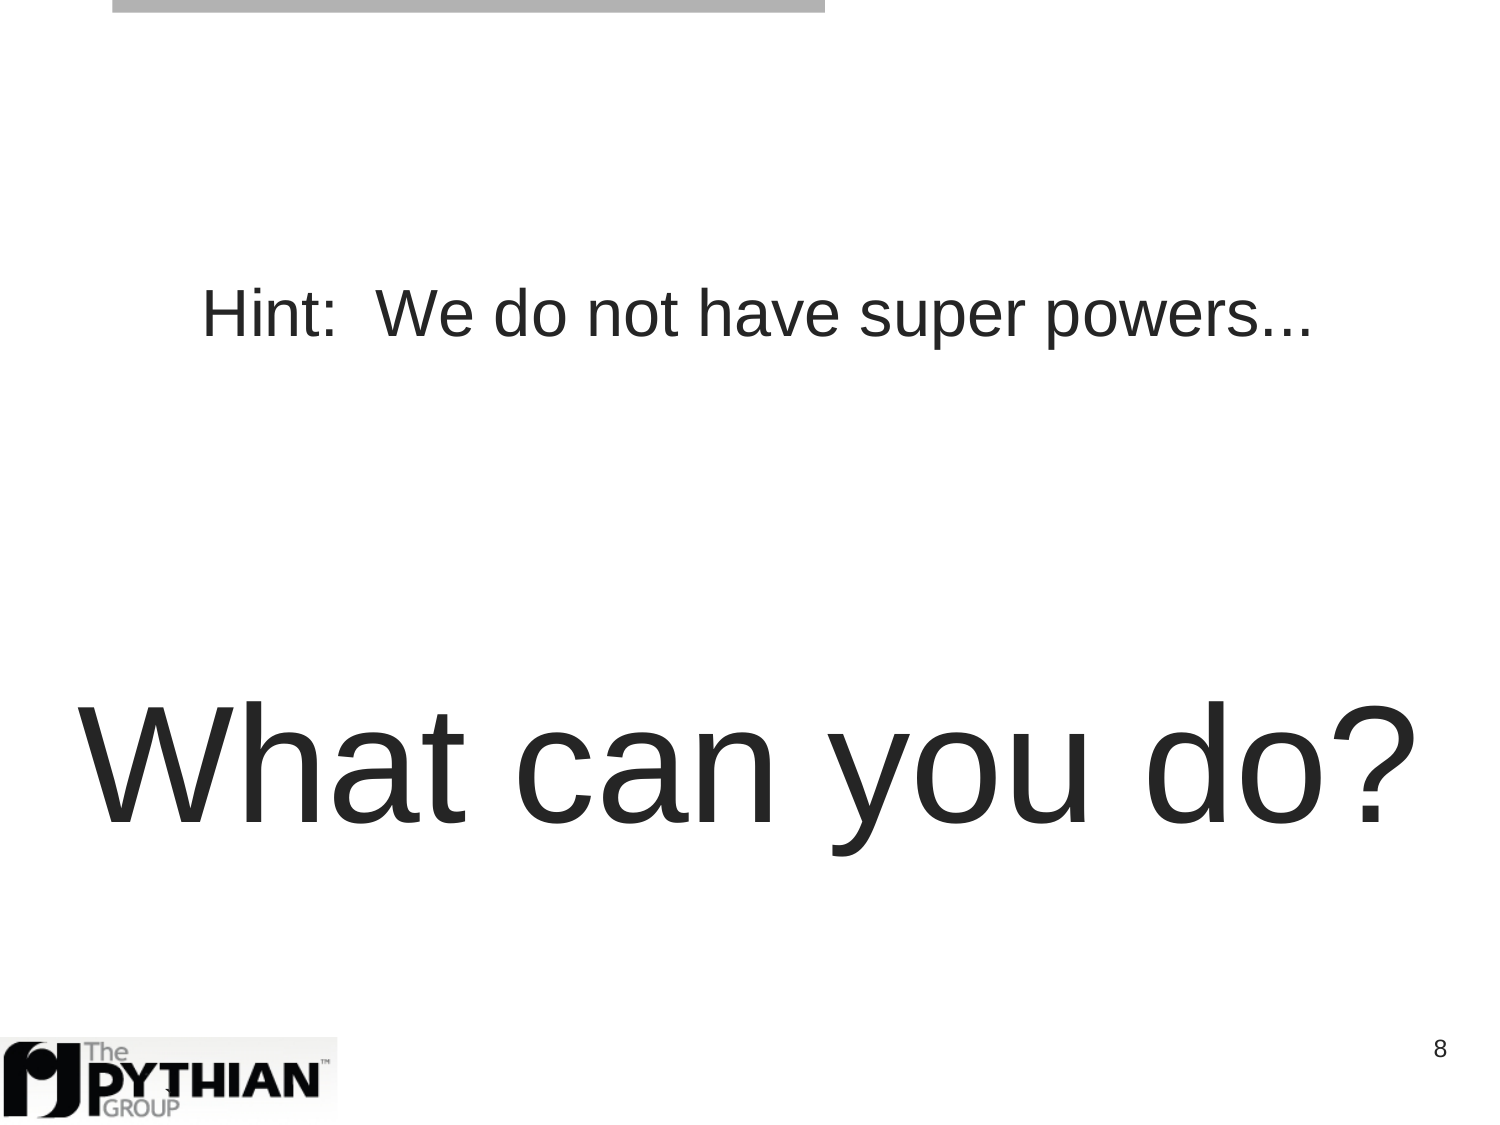

Hint: We do not have super powers...
What can you do?